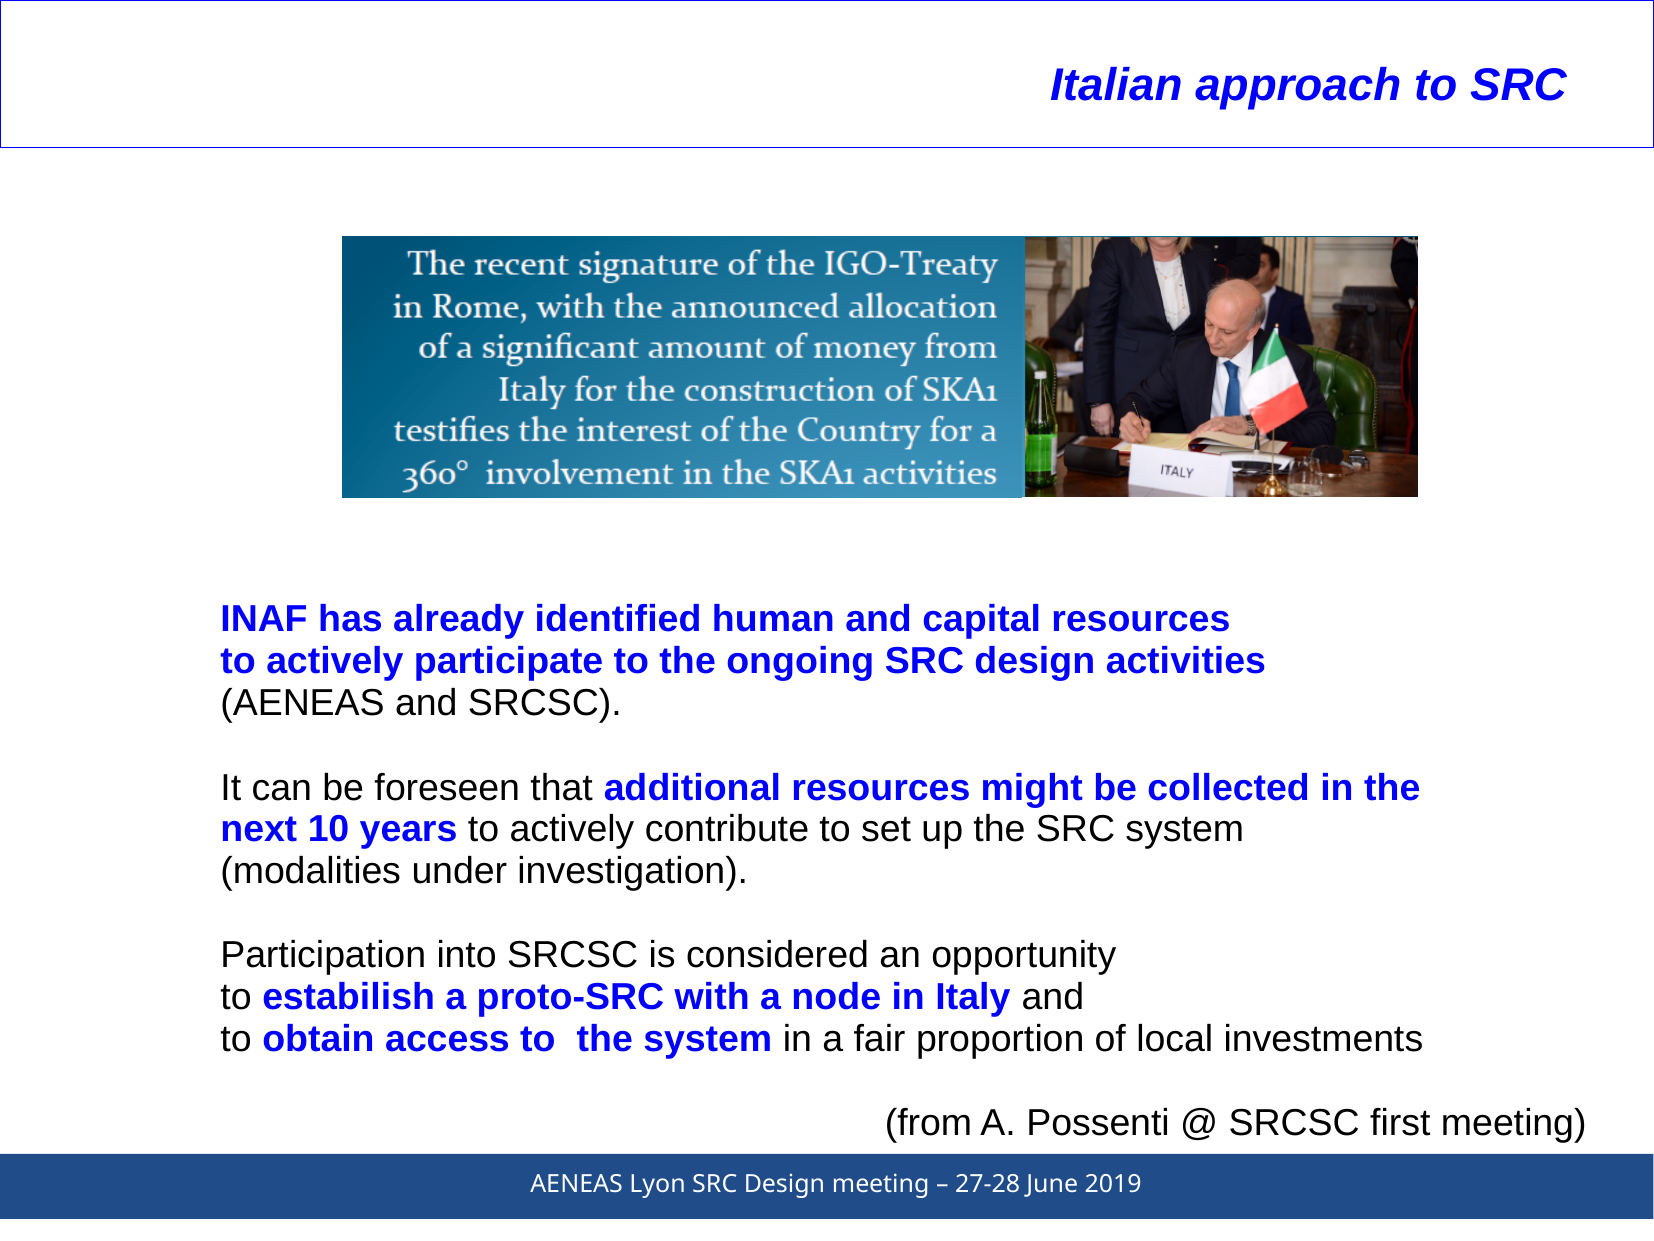

Italian approach to SRC
#
INAF has already identified human and capital resources
to actively participate to the ongoing SRC design activities
(AENEAS and SRCSC).
It can be foreseen that additional resources might be collected in the
next 10 years to actively contribute to set up the SRC system
(modalities under investigation).
Participation into SRCSC is considered an opportunity
to estabilish a proto-SRC with a node in Italy and
to obtain access to the system in a fair proportion of local investments
									(from A. Possenti @ SRCSC first meeting)
AENEAS Lyon SRC Design meeting – 27-28 June 2019